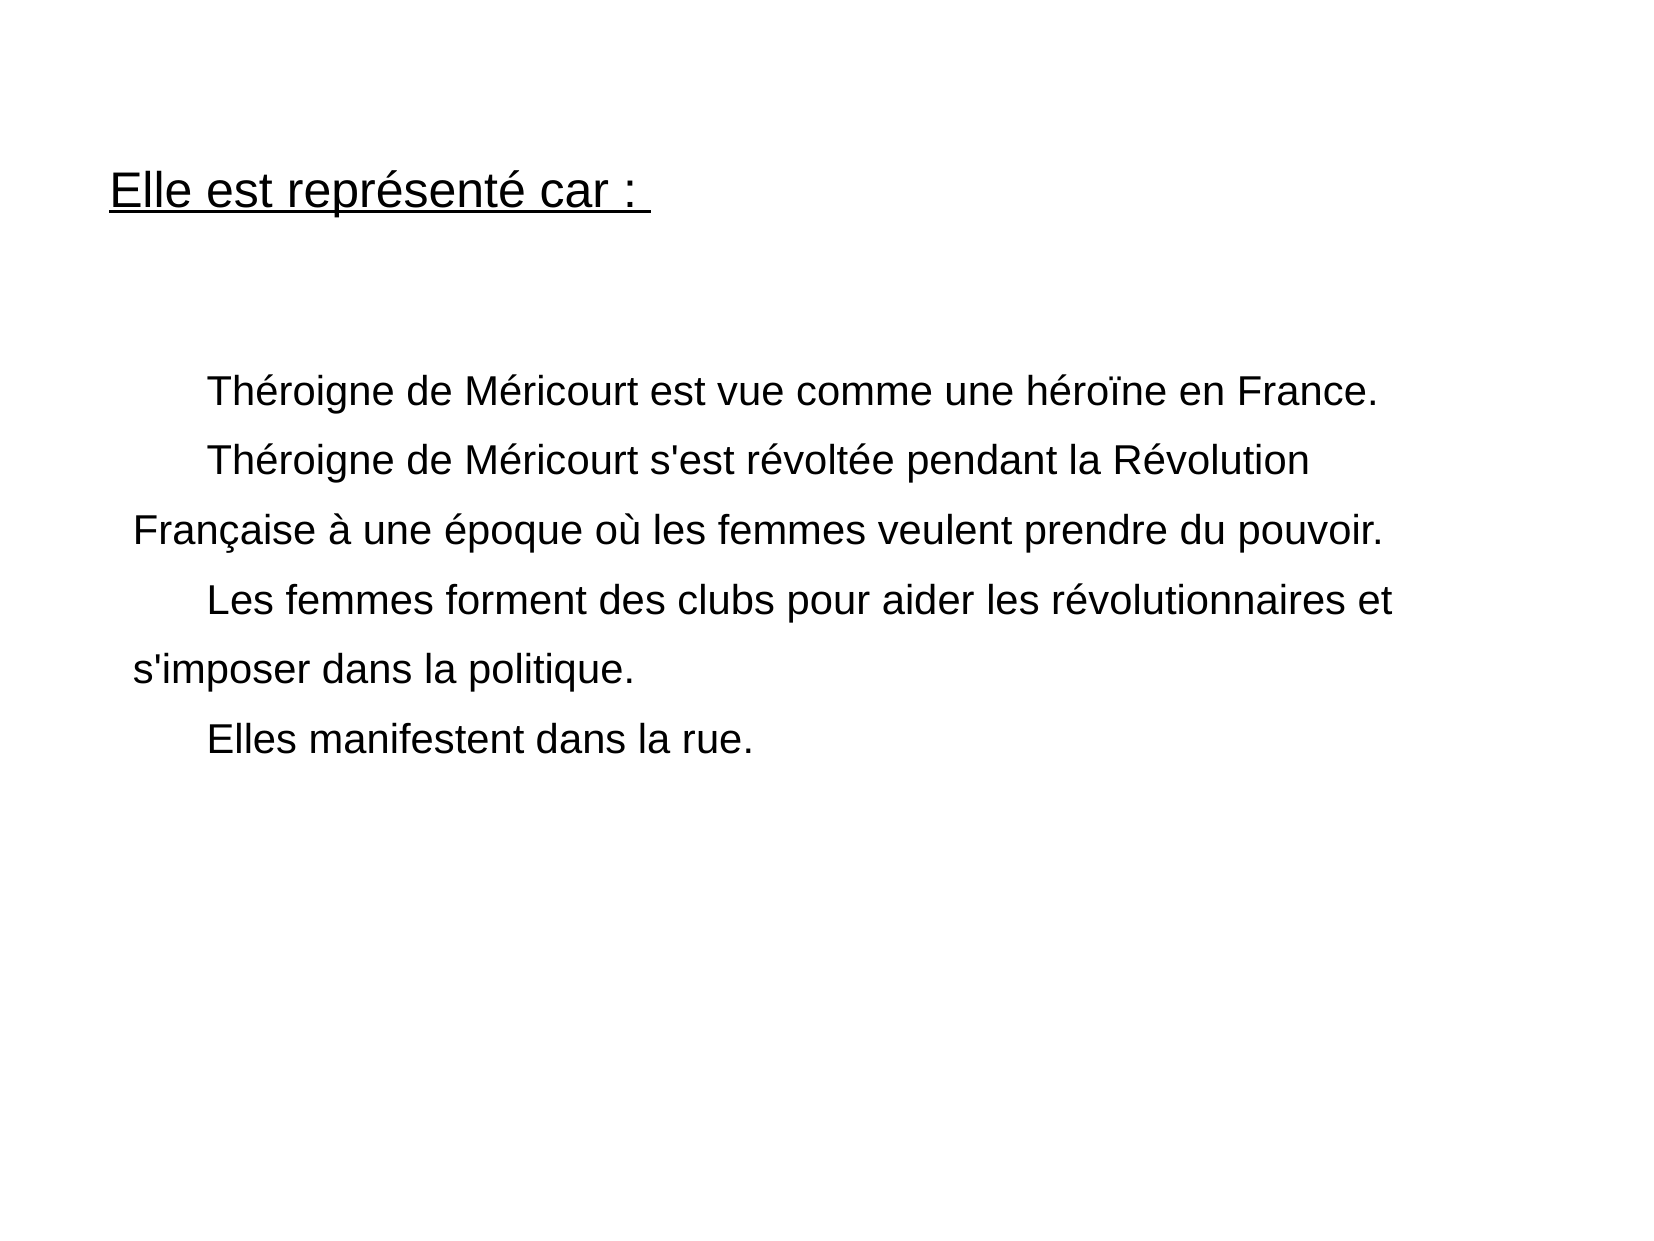

Elle est représenté car :
 	Théroigne de Méricourt est vue comme une héroïne en France.
	Théroigne de Méricourt s'est révoltée pendant la Révolution Française à une époque où les femmes veulent prendre du pouvoir.
	Les femmes forment des clubs pour aider les révolutionnaires et s'imposer dans la politique.
	Elles manifestent dans la rue.